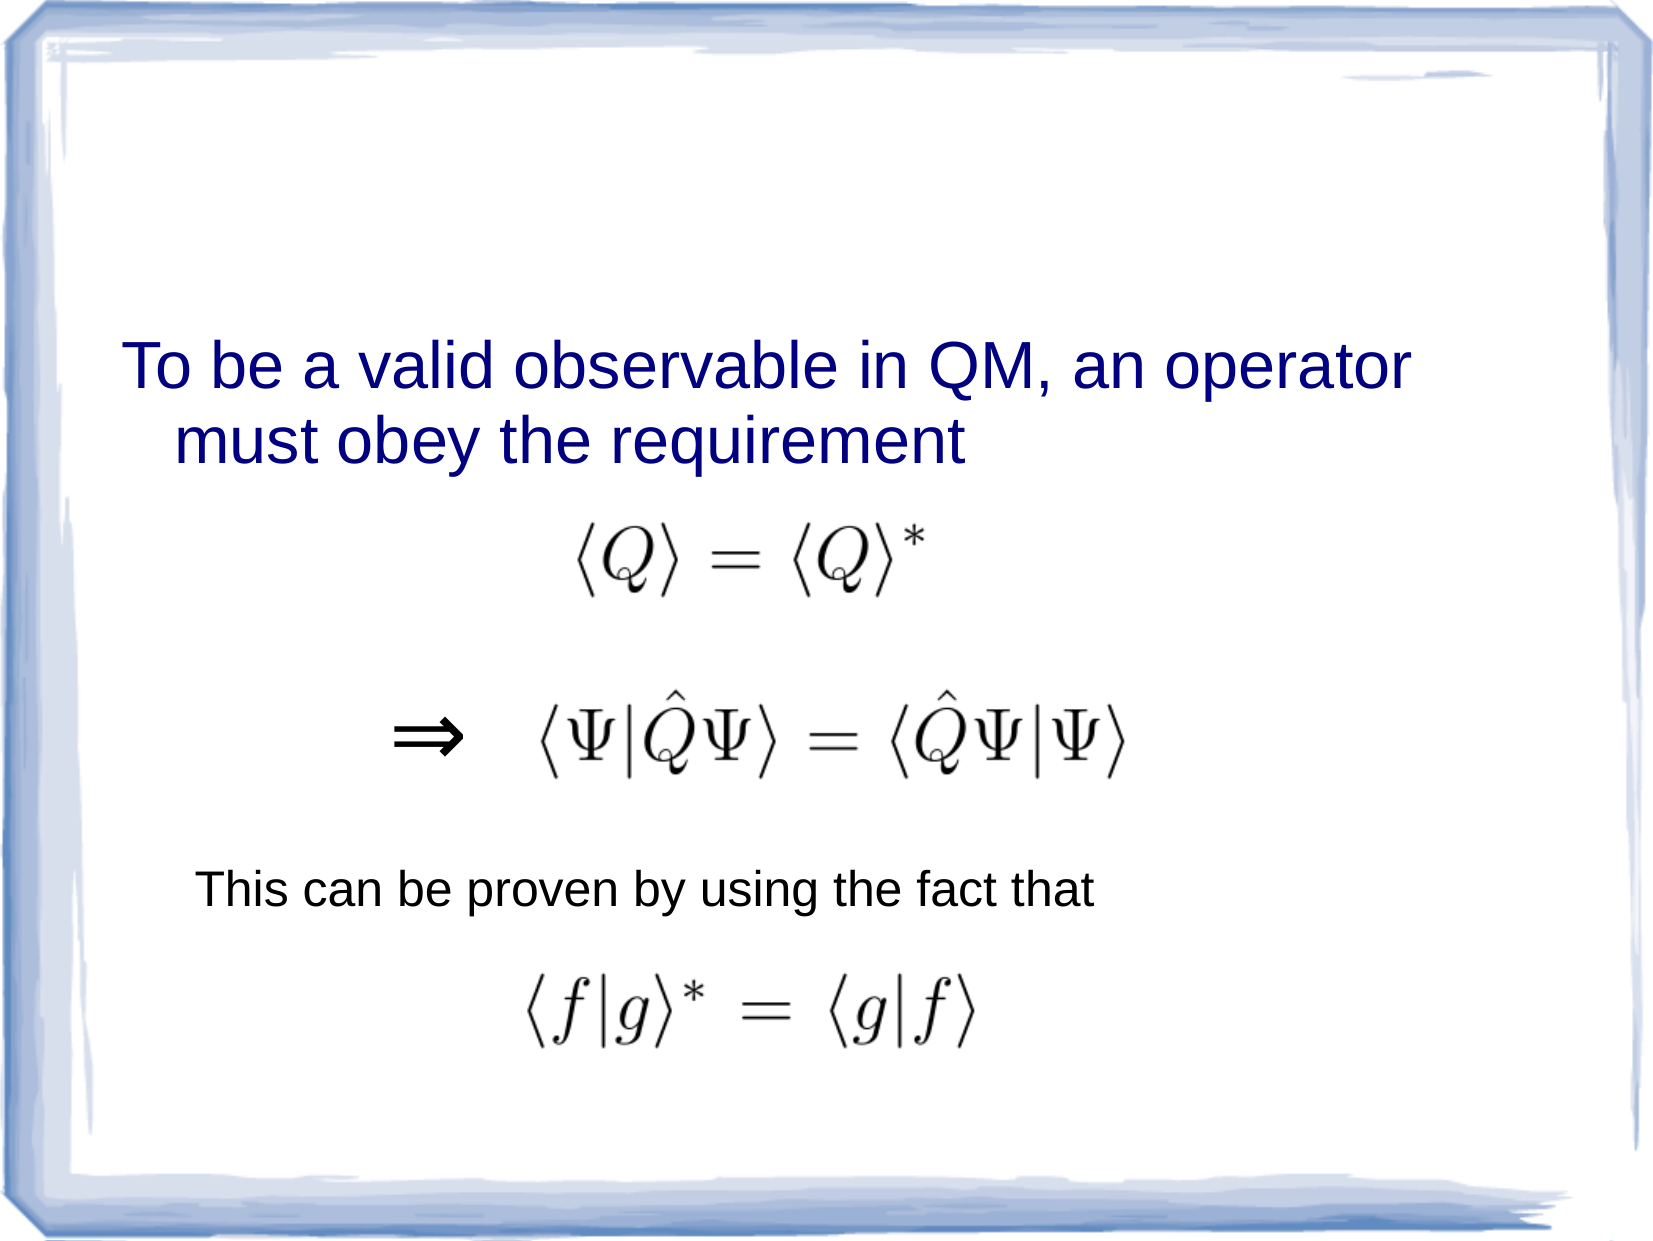

#
To be a valid observable in QM, an operator must obey the requirement
⇒
This can be proven by using the fact that